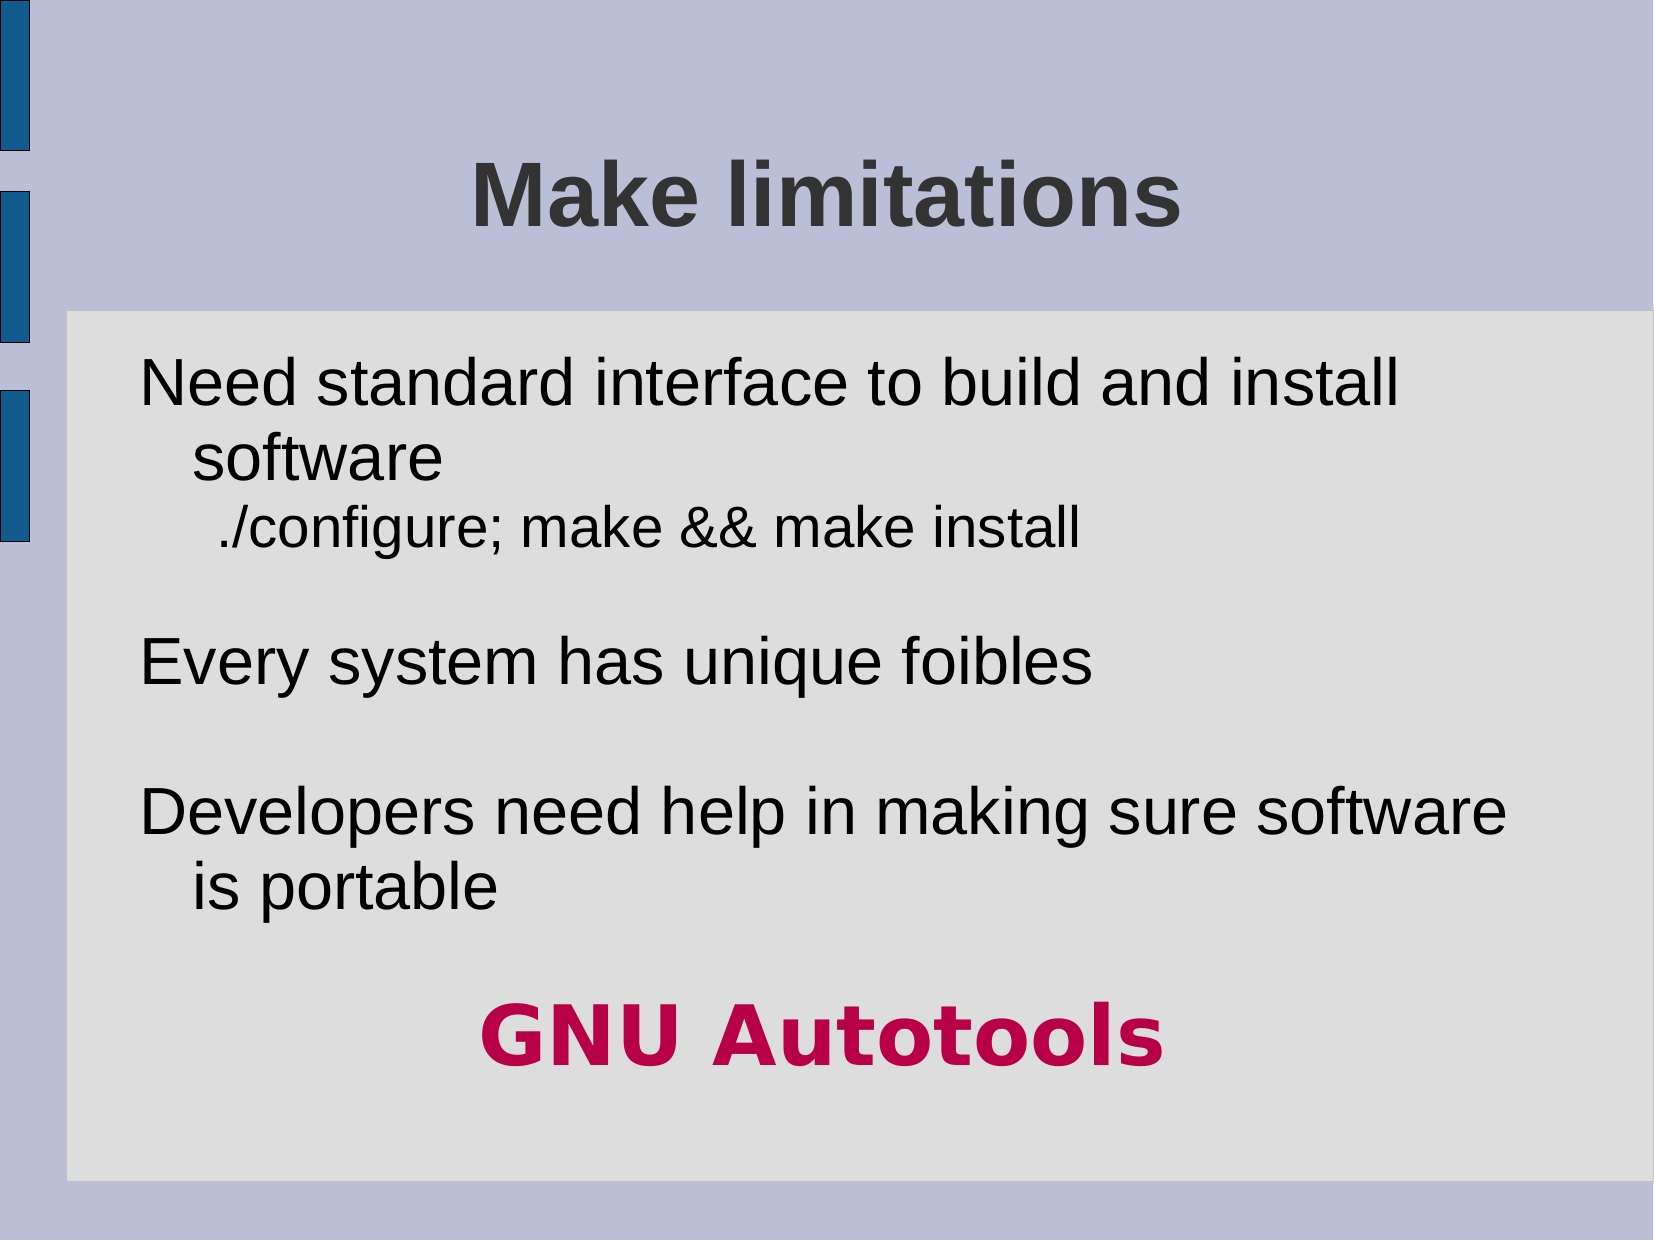

# Make limitations
Need standard interface to build and install software
./configure; make && make install
Every system has unique foibles
Developers need help in making sure software is portable
GNU Autotools